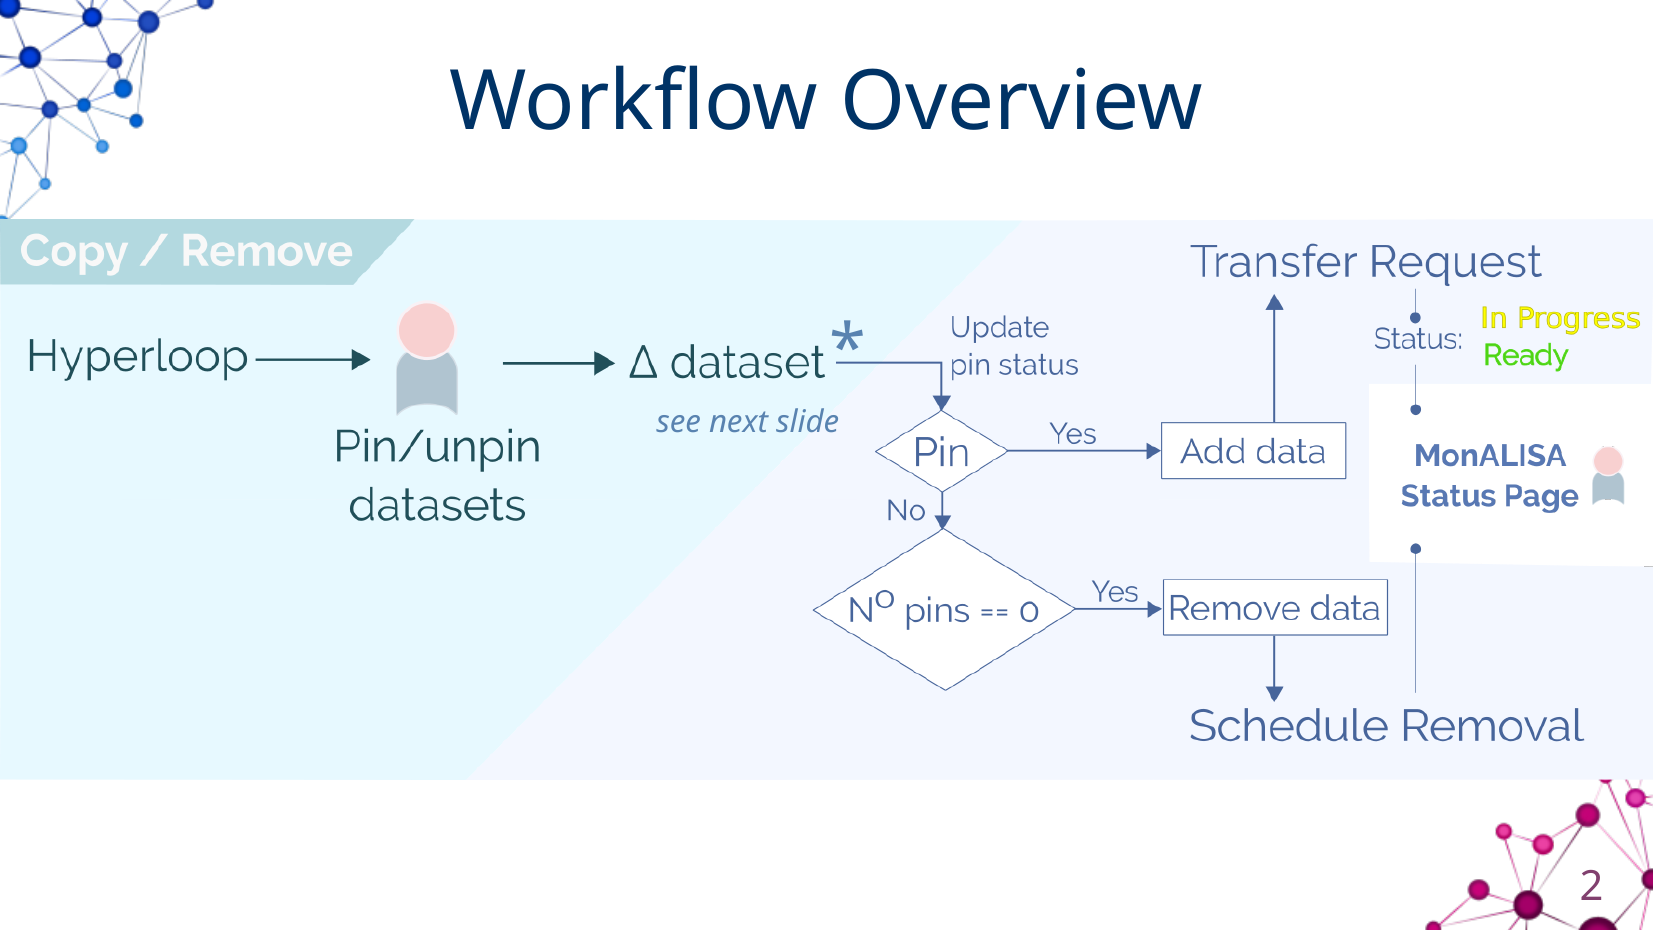

# Workflow Overview
*
see next slide